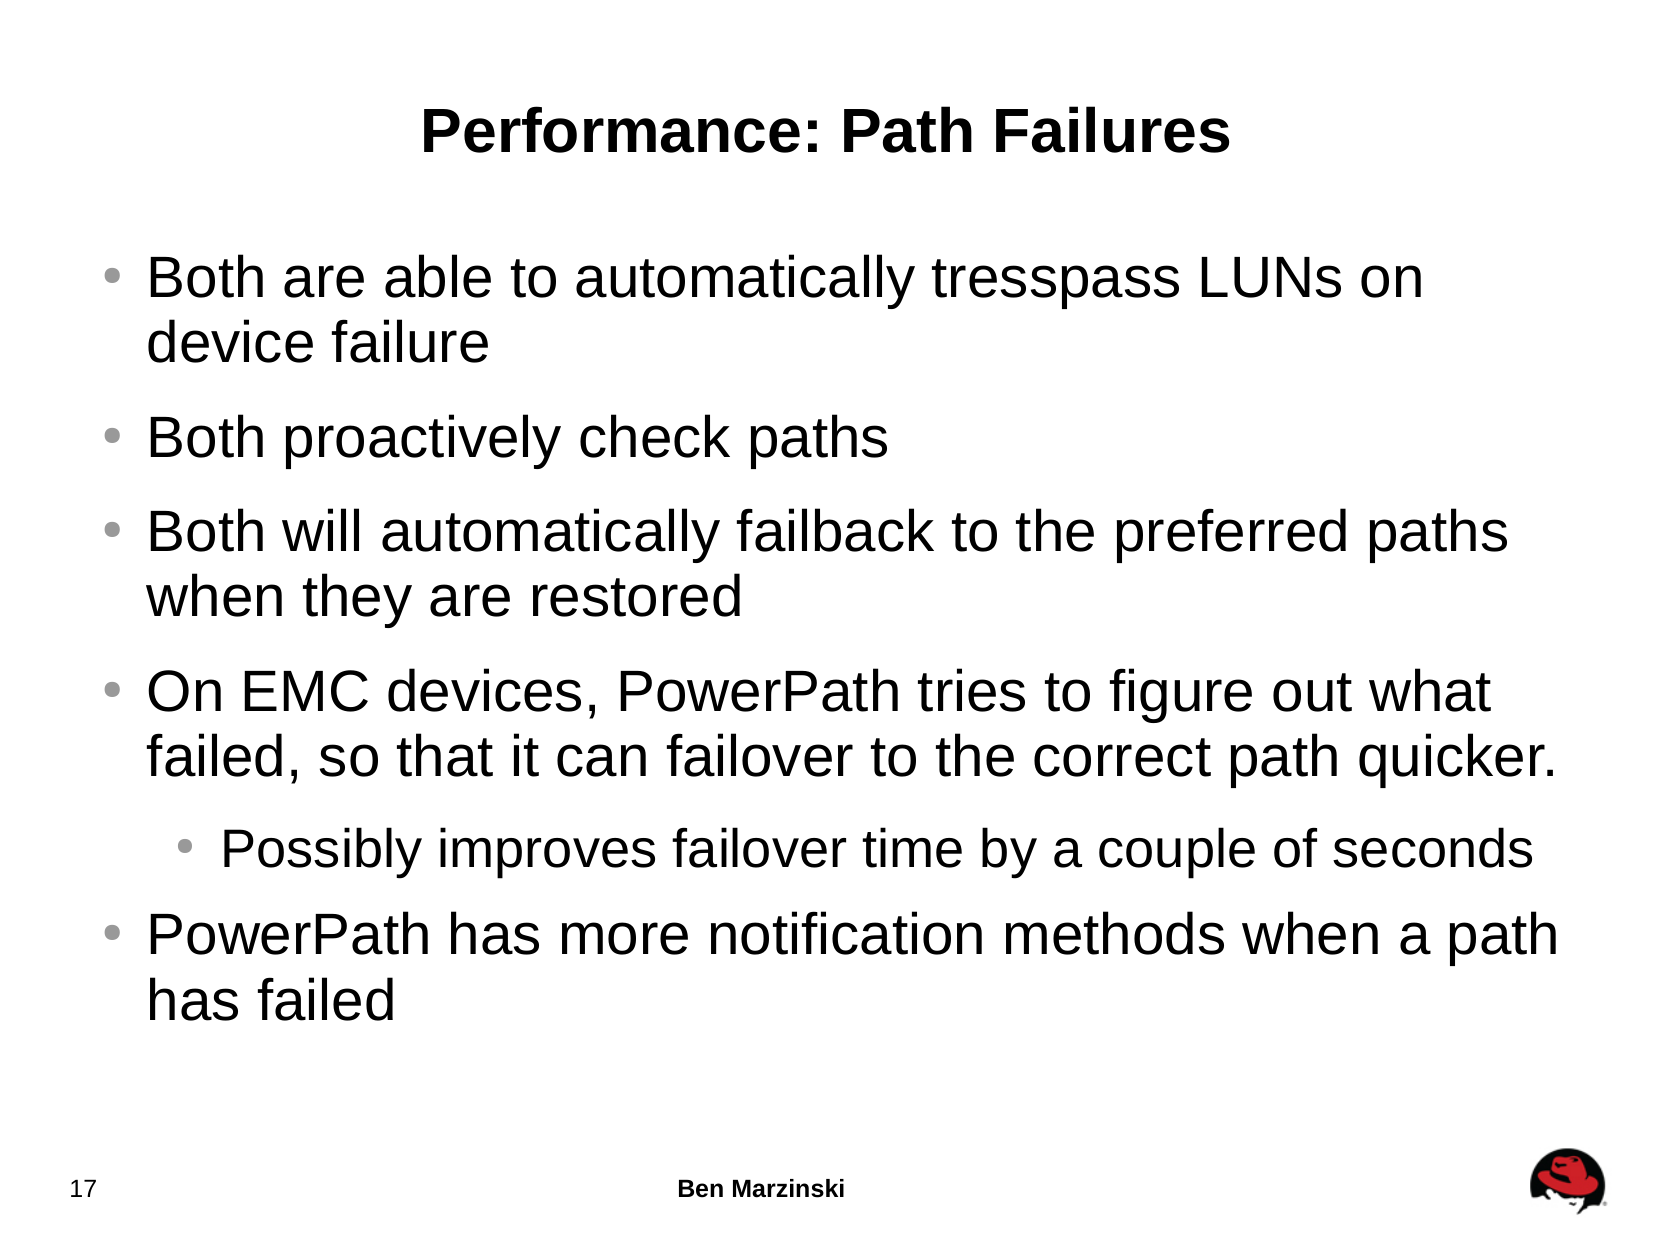

# Performance: Path Failures
Both are able to automatically tresspass LUNs on device failure
Both proactively check paths
Both will automatically failback to the preferred paths when they are restored
On EMC devices, PowerPath tries to figure out what failed, so that it can failover to the correct path quicker.
Possibly improves failover time by a couple of seconds
PowerPath has more notification methods when a path has failed